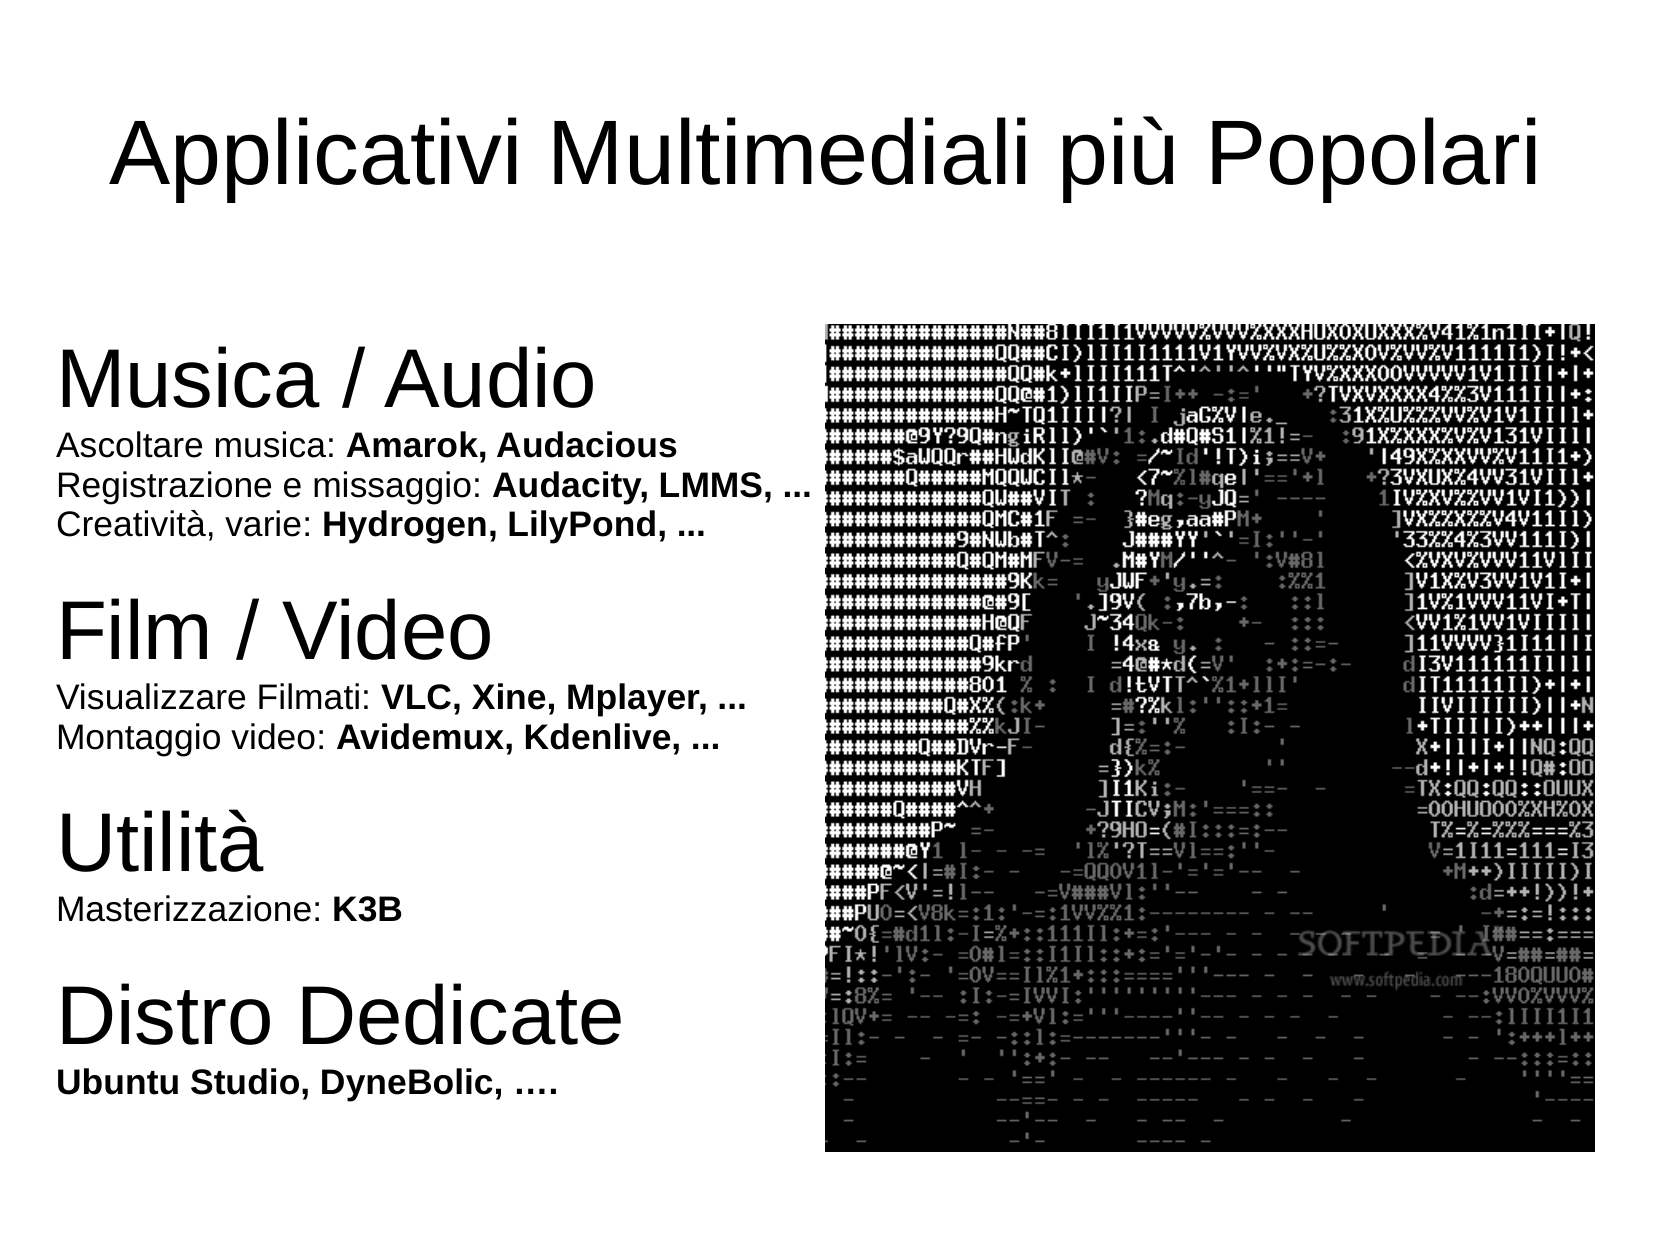

# Applicativi Multimediali più Popolari
Musica / Audio
Ascoltare musica: Amarok, Audacious
Registrazione e missaggio: Audacity, LMMS, ...
Creatività, varie: Hydrogen, LilyPond, ...
Film / Video
Visualizzare Filmati: VLC, Xine, Mplayer, ...
Montaggio video: Avidemux, Kdenlive, ...
Utilità
Masterizzazione: K3B
Distro Dedicate
Ubuntu Studio, DyneBolic, ….